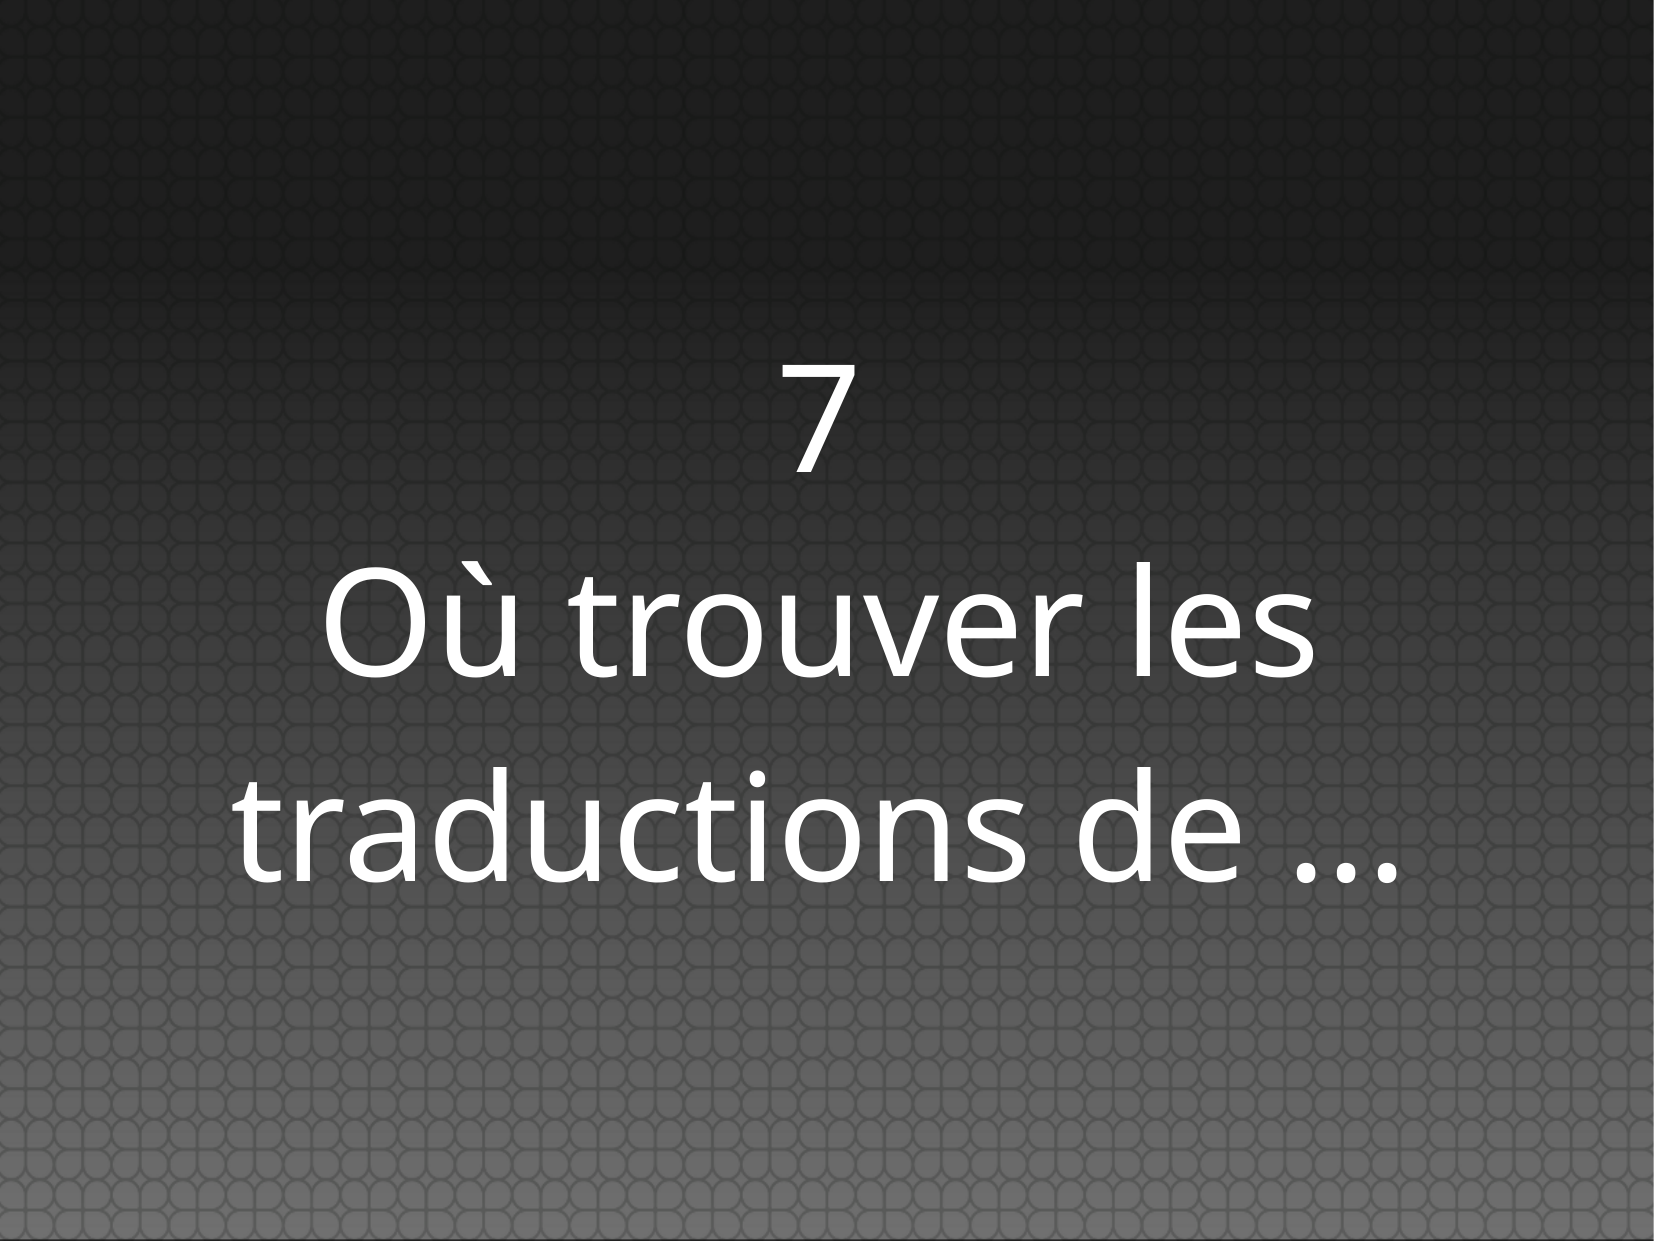

# 7 Où trouver les traductions de ...